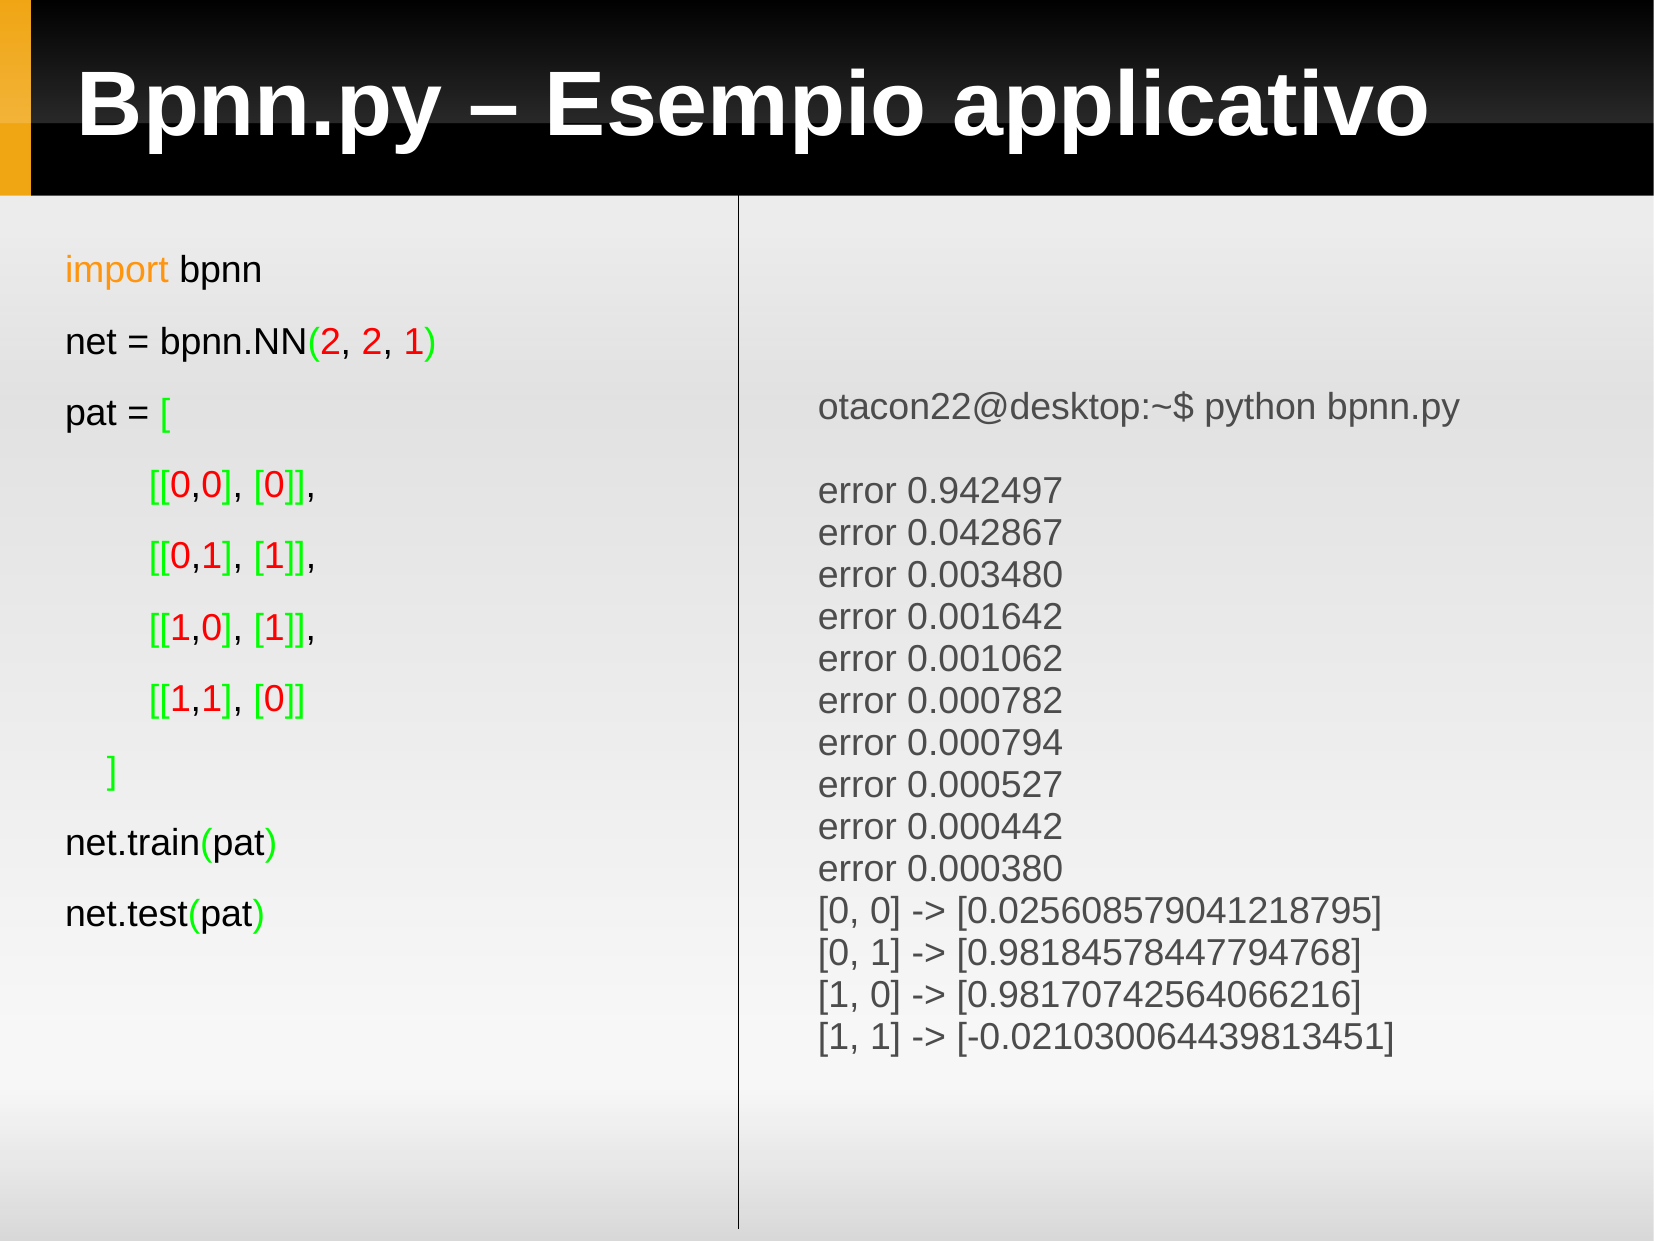

# Bpnn.py – Esempio applicativo
import bpnn
net = bpnn.NN(2, 2, 1)
pat = [
 [[0,0], [0]],
 [[0,1], [1]],
 [[1,0], [1]],
 [[1,1], [0]]
 ]
net.train(pat)
net.test(pat)
otacon22@desktop:~$ python bpnn.py
error 0.942497
error 0.042867
error 0.003480
error 0.001642
error 0.001062
error 0.000782
error 0.000794
error 0.000527
error 0.000442
error 0.000380
[0, 0] -> [0.025608579041218795]
[0, 1] -> [0.98184578447794768]
[1, 0] -> [0.98170742564066216]
[1, 1] -> [-0.021030064439813451]